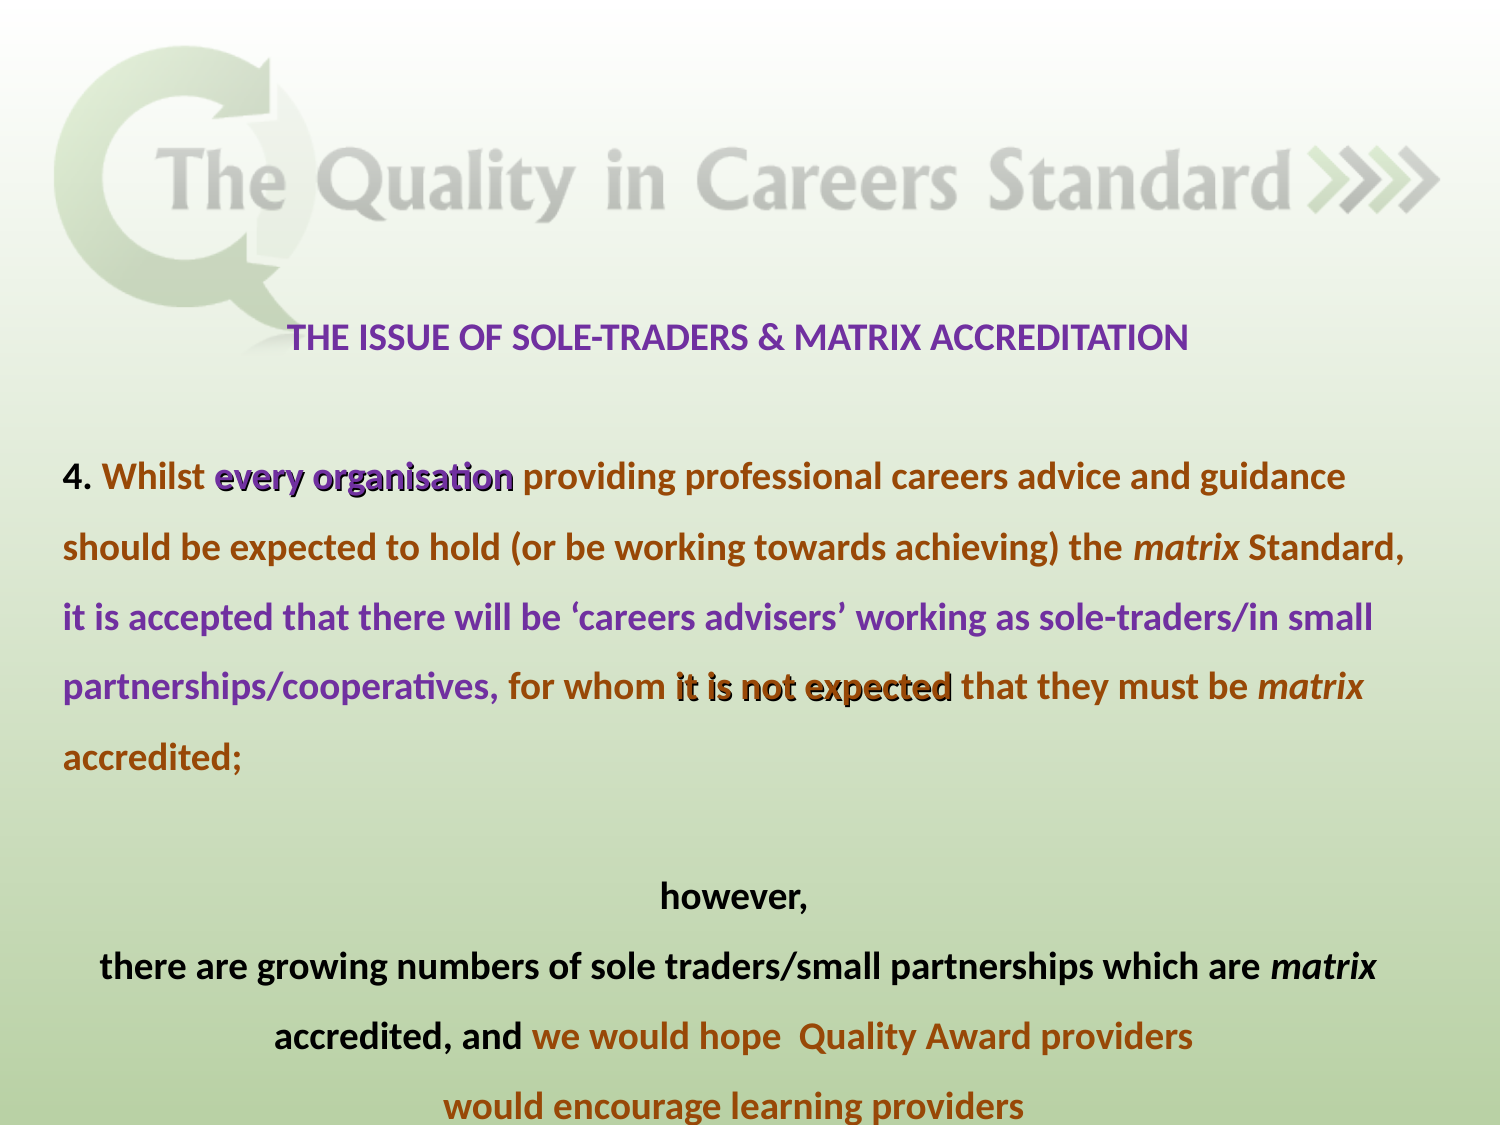

THE ISSUE OF SOLE-TRADERS & MATRIX ACCREDITATION
4. Whilst every organisation providing professional careers advice and guidance should be expected to hold (or be working towards achieving) the matrix Standard,
it is accepted that there will be ‘careers advisers’ working as sole-traders/in small partnerships/cooperatives, for whom it is not expected that they must be matrix accredited;
however,
there are growing numbers of sole traders/small partnerships which are matrix accredited, and we would hope Quality Award providers
would encourage learning providers
securing services from sole traders/small partnerships
 to encourage these to contact emqc
(the awarding body for the matrix Standard: www.emqc.co.uk)
to consider matrix accreditation.
We would expect sole traders to meet the CDI requirements and to be registered.